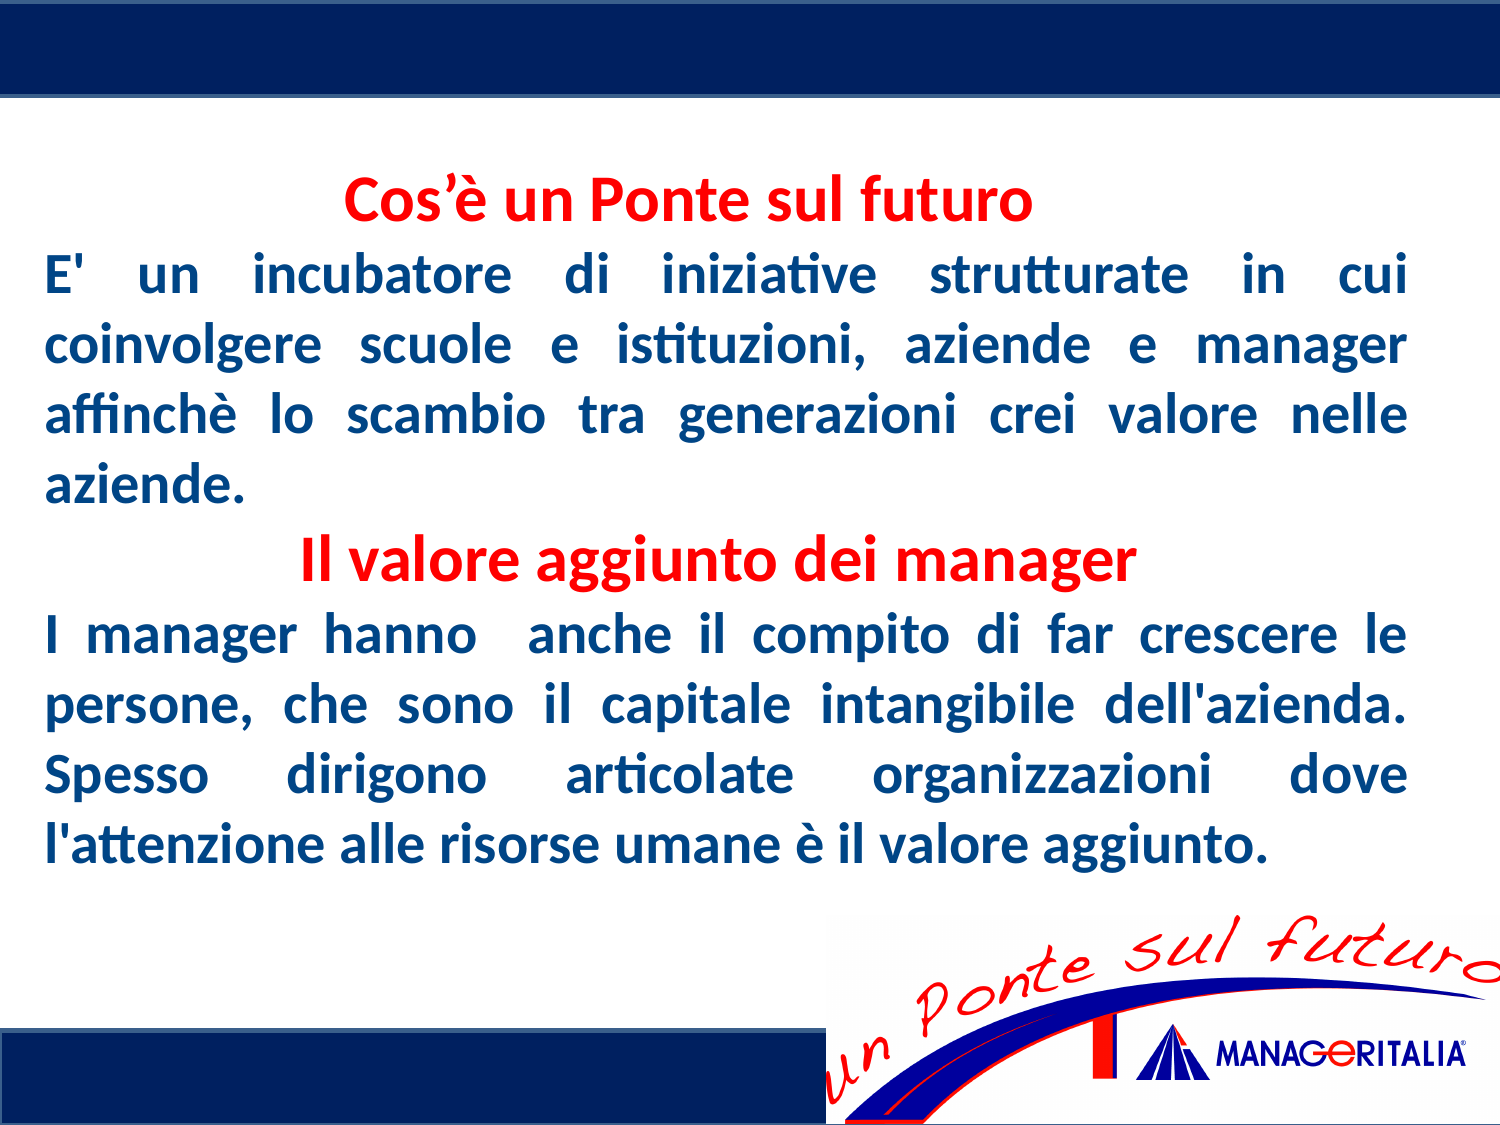

Cos’è un Ponte sul futuro
E' un incubatore di iniziative strutturate in cui coinvolgere scuole e istituzioni, aziende e manager affinchè lo scambio tra generazioni crei valore nelle aziende.
 Il valore aggiunto dei manager
I manager hanno anche il compito di far crescere le persone, che sono il capitale intangibile dell'azienda. Spesso dirigono articolate organizzazioni dove l'attenzione alle risorse umane è il valore aggiunto.